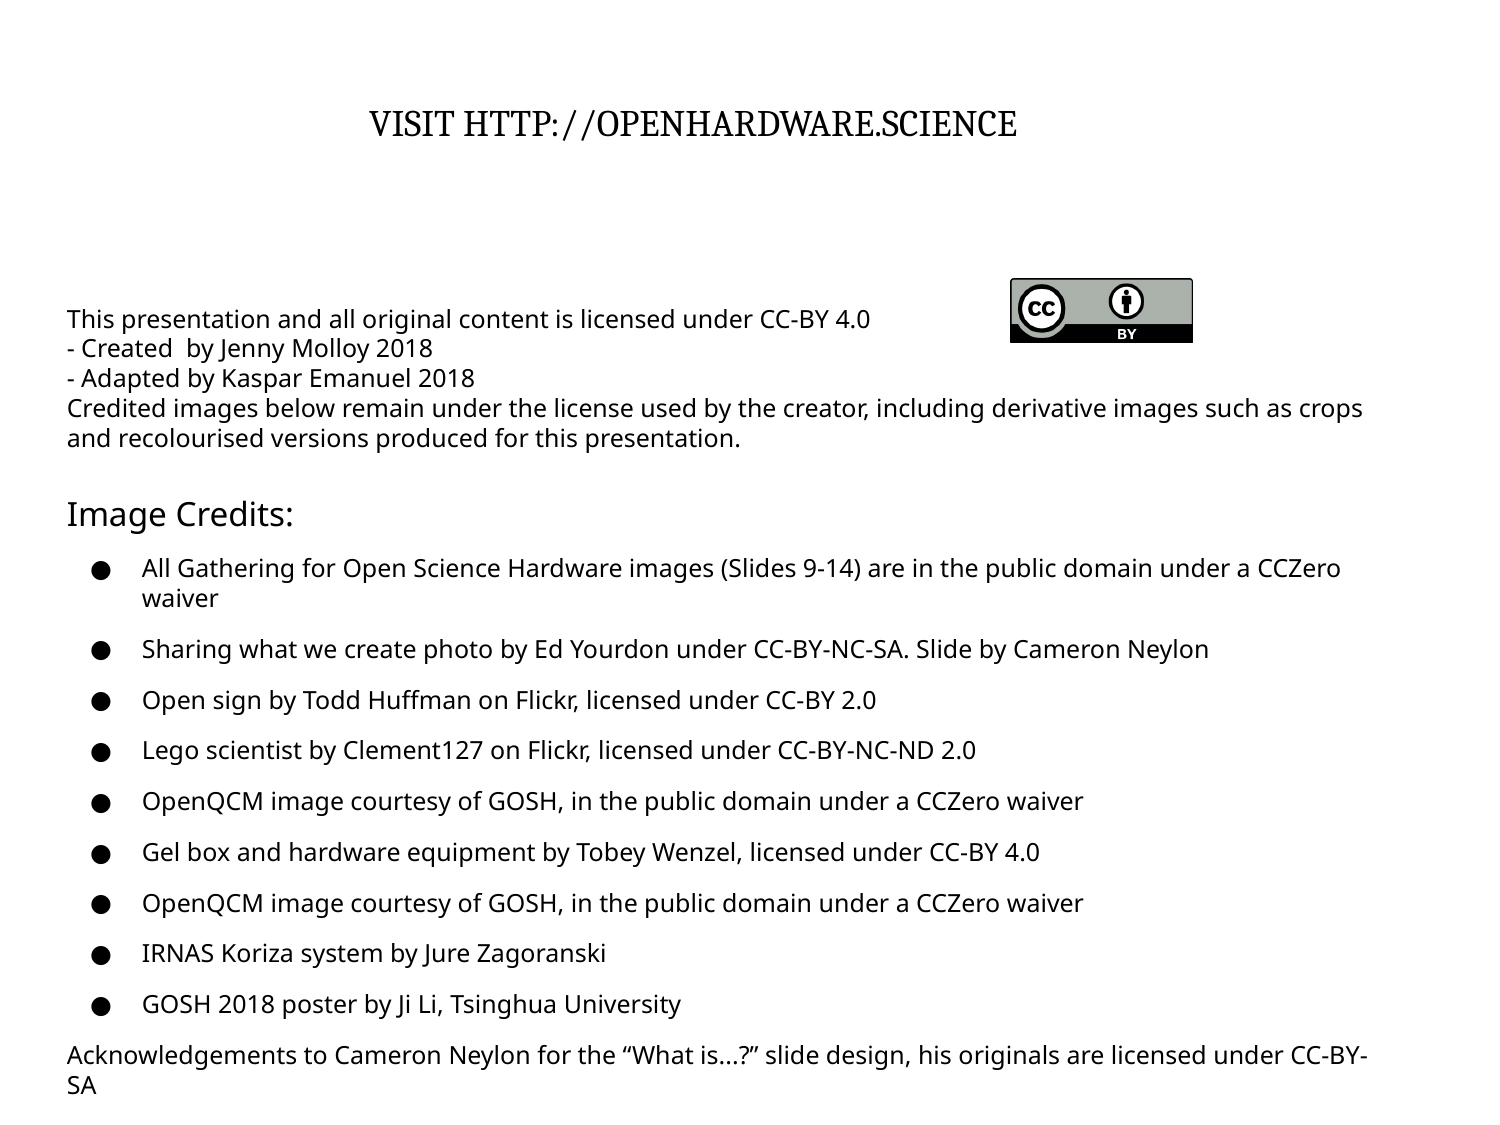

VISIT HTTP://OPENHARDWARE.SCIENCE
This presentation and all original content is licensed under CC-BY 4.0
- Created by Jenny Molloy 2018
- Adapted by Kaspar Emanuel 2018
Credited images below remain under the license used by the creator, including derivative images such as crops and recolourised versions produced for this presentation.
Image Credits:
All Gathering for Open Science Hardware images (Slides 9-14) are in the public domain under a CCZero waiver
Sharing what we create photo by Ed Yourdon under CC-BY-NC-SA. Slide by Cameron Neylon
Open sign by Todd Huffman on Flickr, licensed under CC-BY 2.0
Lego scientist by Clement127 on Flickr, licensed under CC-BY-NC-ND 2.0
OpenQCM image courtesy of GOSH, in the public domain under a CCZero waiver
Gel box and hardware equipment by Tobey Wenzel, licensed under CC-BY 4.0
OpenQCM image courtesy of GOSH, in the public domain under a CCZero waiver
IRNAS Koriza system by Jure Zagoranski
GOSH 2018 poster by Ji Li, Tsinghua University
Acknowledgements to Cameron Neylon for the “What is...?” slide design, his originals are licensed under CC-BY-SA